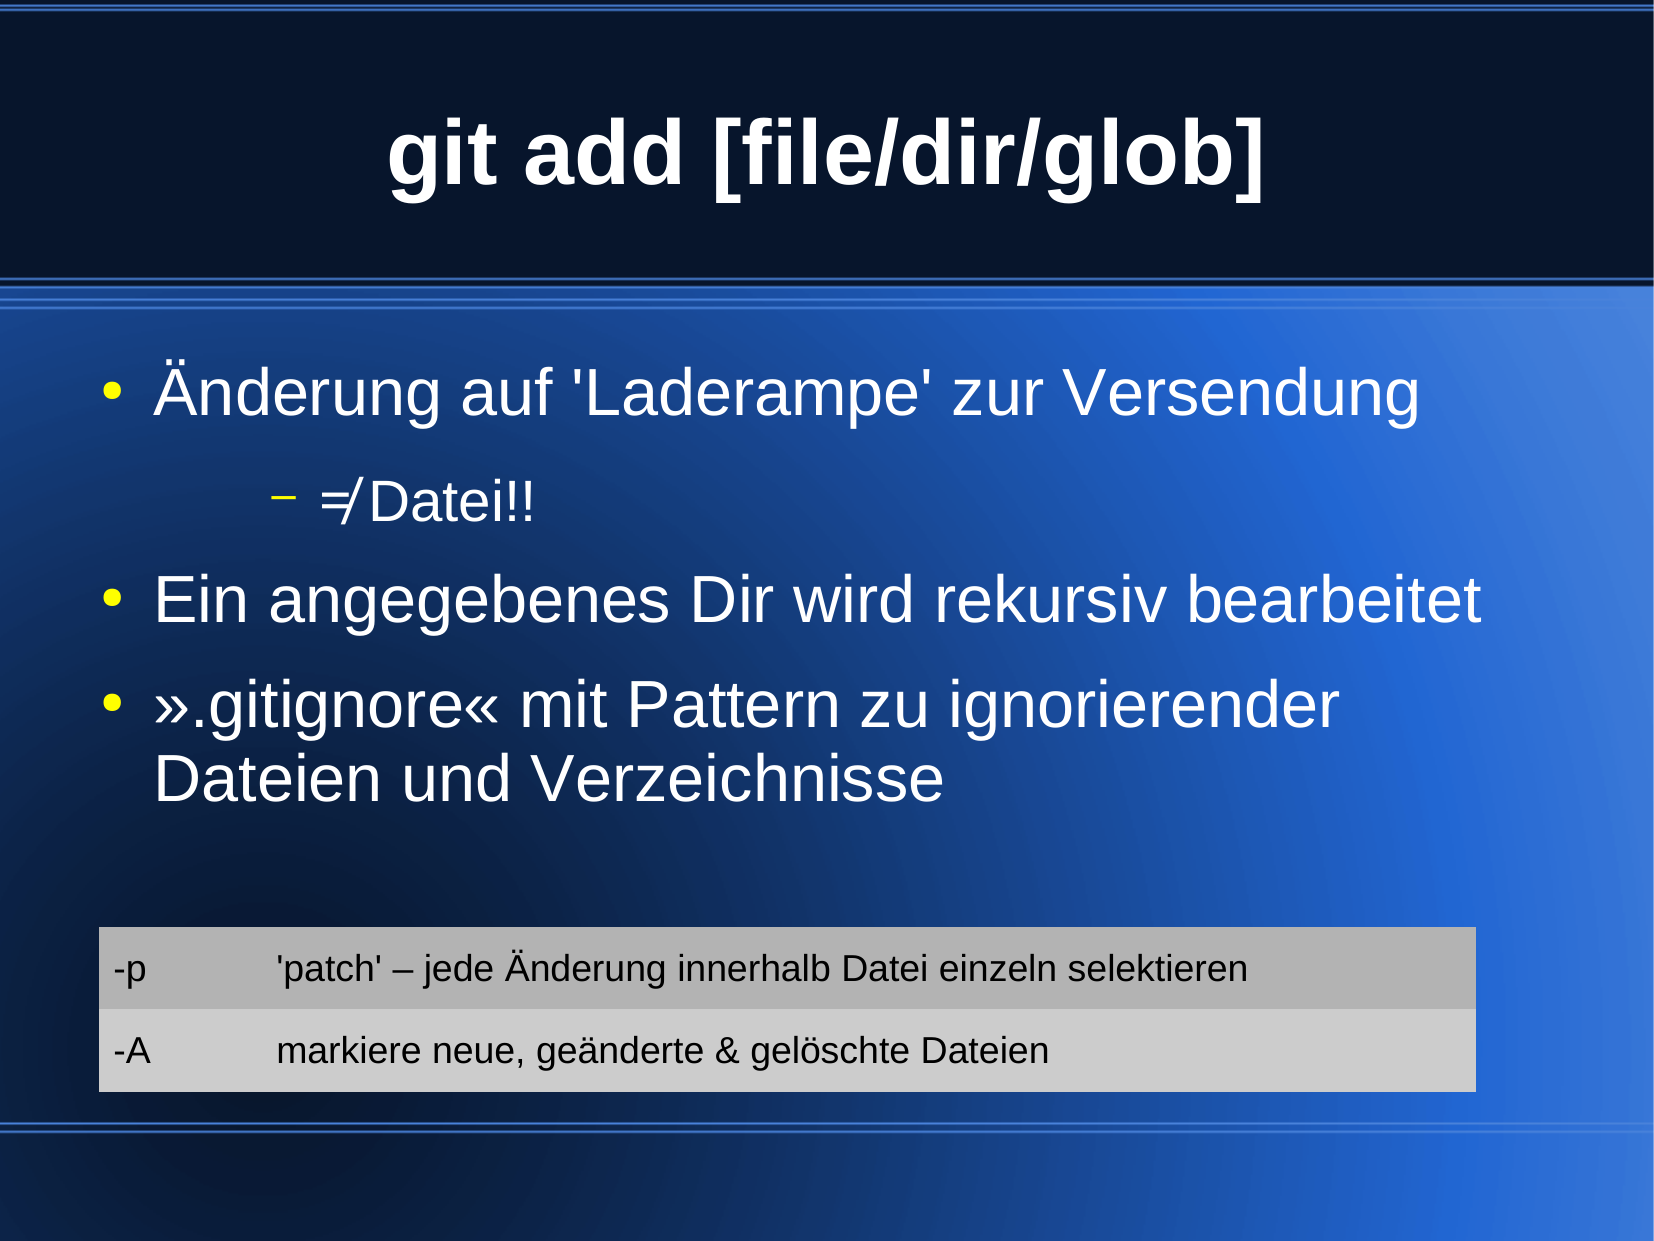

# git add [file/dir/glob]
Änderung auf 'Laderampe' zur Versendung
≠ Datei!!
Ein angegebenes Dir wird rekursiv bearbeitet
».gitignore« mit Pattern zu ignorierender Dateien und Verzeichnisse
| -p | 'patch' – jede Änderung innerhalb Datei einzeln selektieren |
| --- | --- |
| -A | markiere neue, geänderte & gelöschte Dateien |